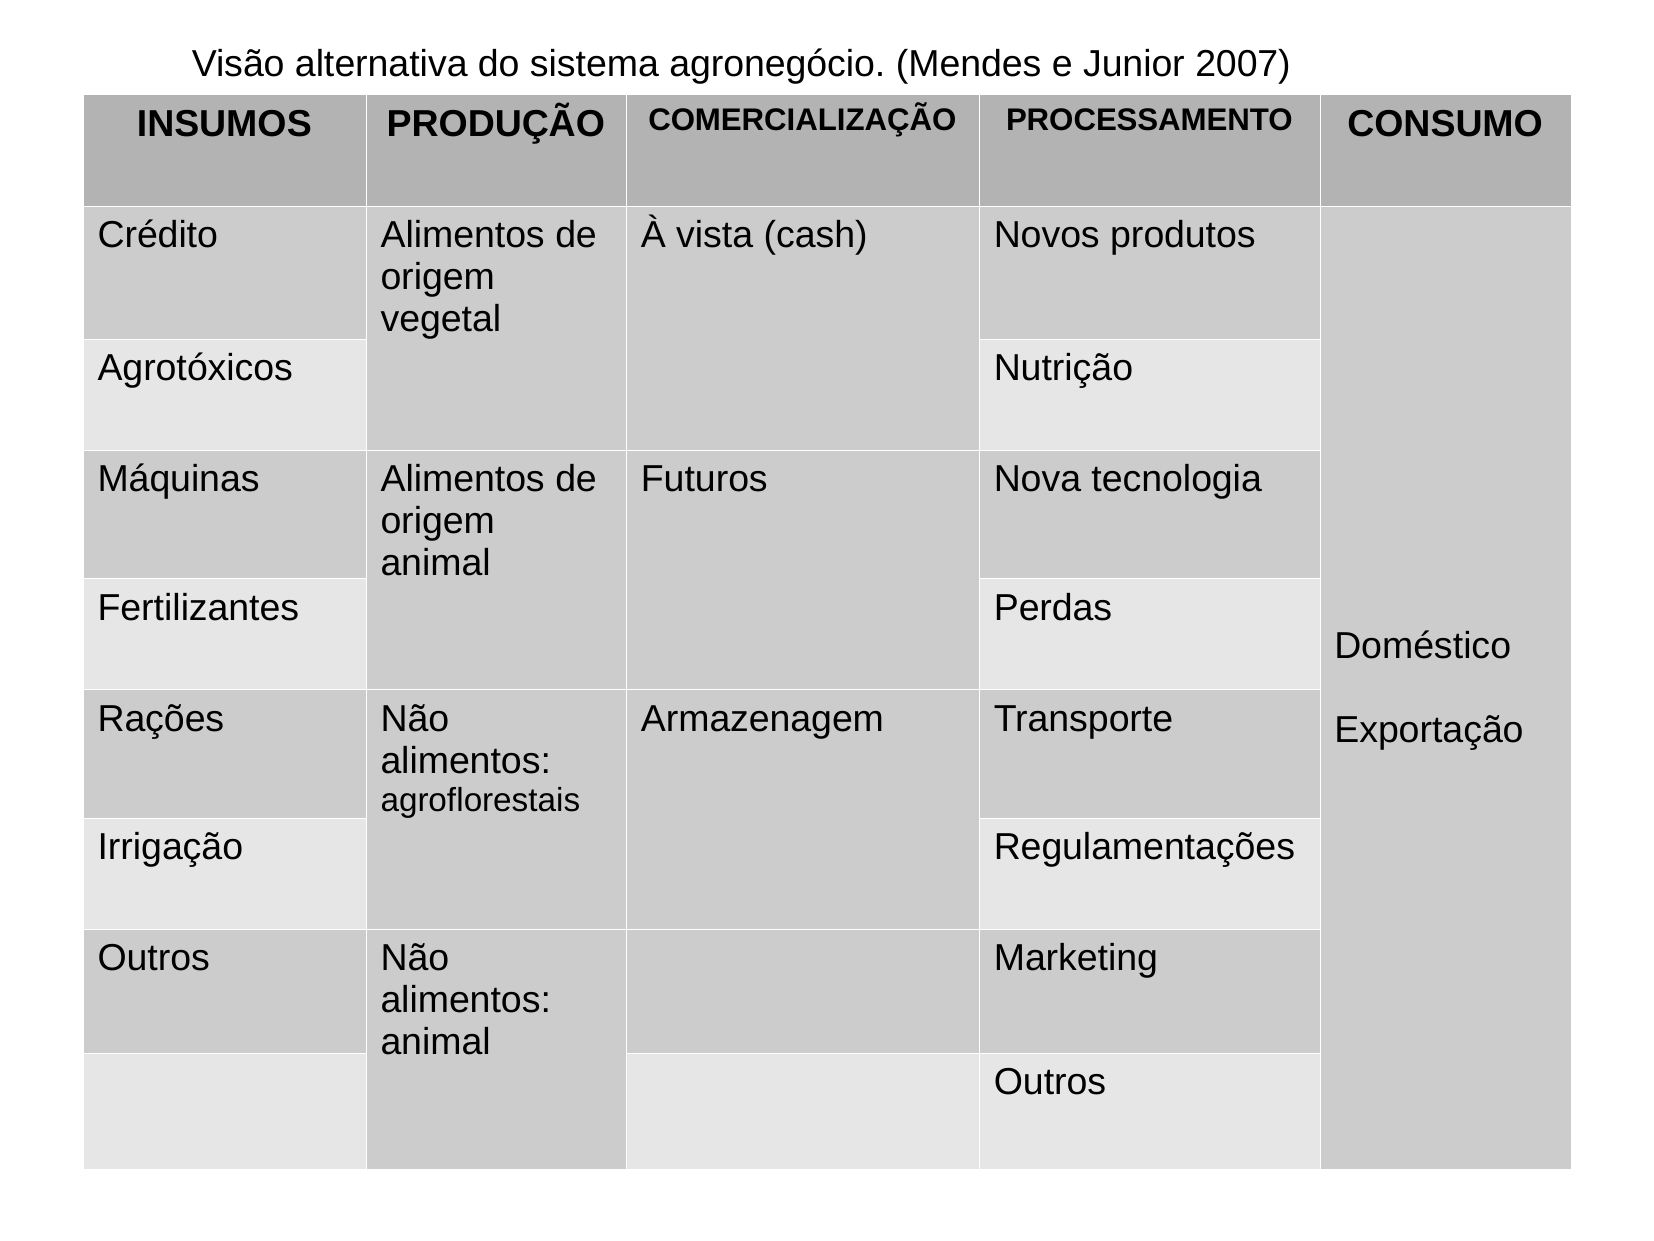

Visão alternativa do sistema agronegócio. (Mendes e Junior 2007)
| INSUMOS | PRODUÇÃO | COMERCIALIZAÇÃO | PROCESSAMENTO | CONSUMO |
| --- | --- | --- | --- | --- |
| Crédito | Alimentos de origem vegetal | À vista (cash) | Novos produtos | Doméstico Exportação |
| Agrotóxicos | | | Nutrição | |
| Máquinas | Alimentos de origem animal | Futuros | Nova tecnologia | |
| Fertilizantes | | | Perdas | |
| Rações | Não alimentos: agroflorestais | Armazenagem | Transporte | |
| Irrigação | | | Regulamentações | |
| Outros | Não alimentos: animal | | Marketing | |
| | | | Outros | |